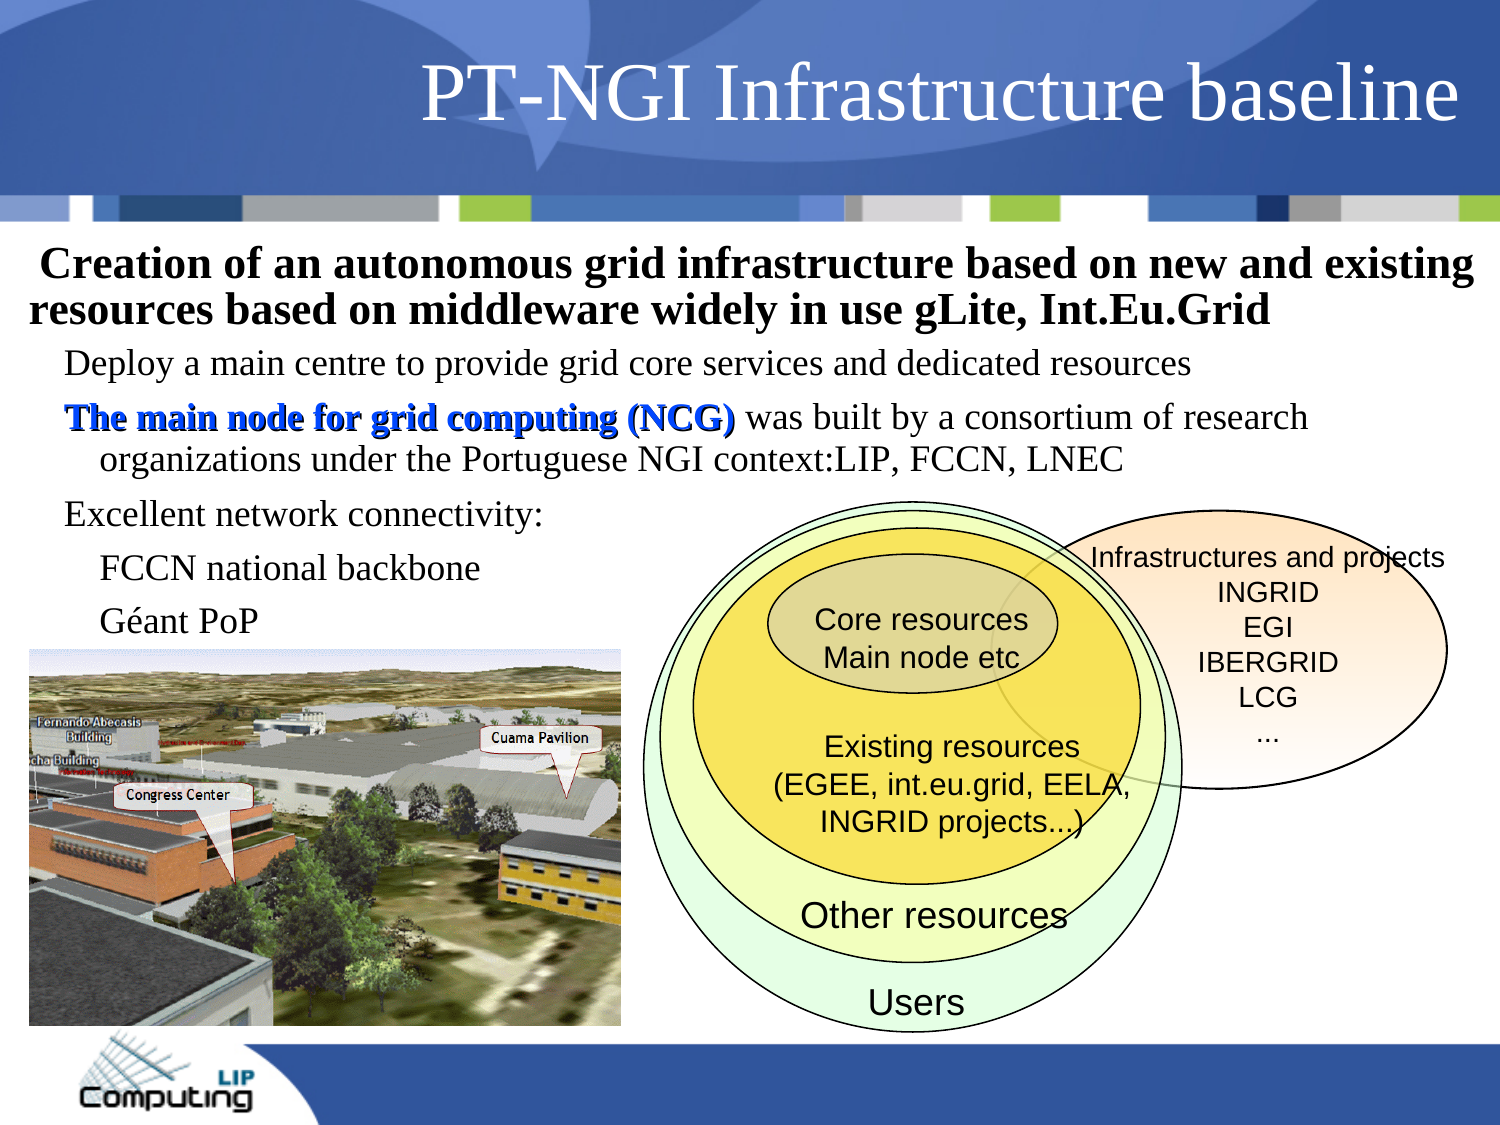

PT-NGI Infrastructure baseline
 Creation of an autonomous grid infrastructure based on new and existing resources based on middleware widely in use gLite, Int.Eu.Grid
Deploy a main centre to provide grid core services and dedicated resources
The main node for grid computing (NCG) was built by a consortium of research organizations under the Portuguese NGI context:LIP, FCCN, LNEC
Excellent network connectivity:
FCCN national backbone
Géant PoP
Infrastructures and projects
INGRID
EGI
IBERGRID
LCG
...
Core resources
Main node etc
Existing resources
(EGEE, int.eu.grid, EELA,
INGRID projects...)‏
Other resources
Users